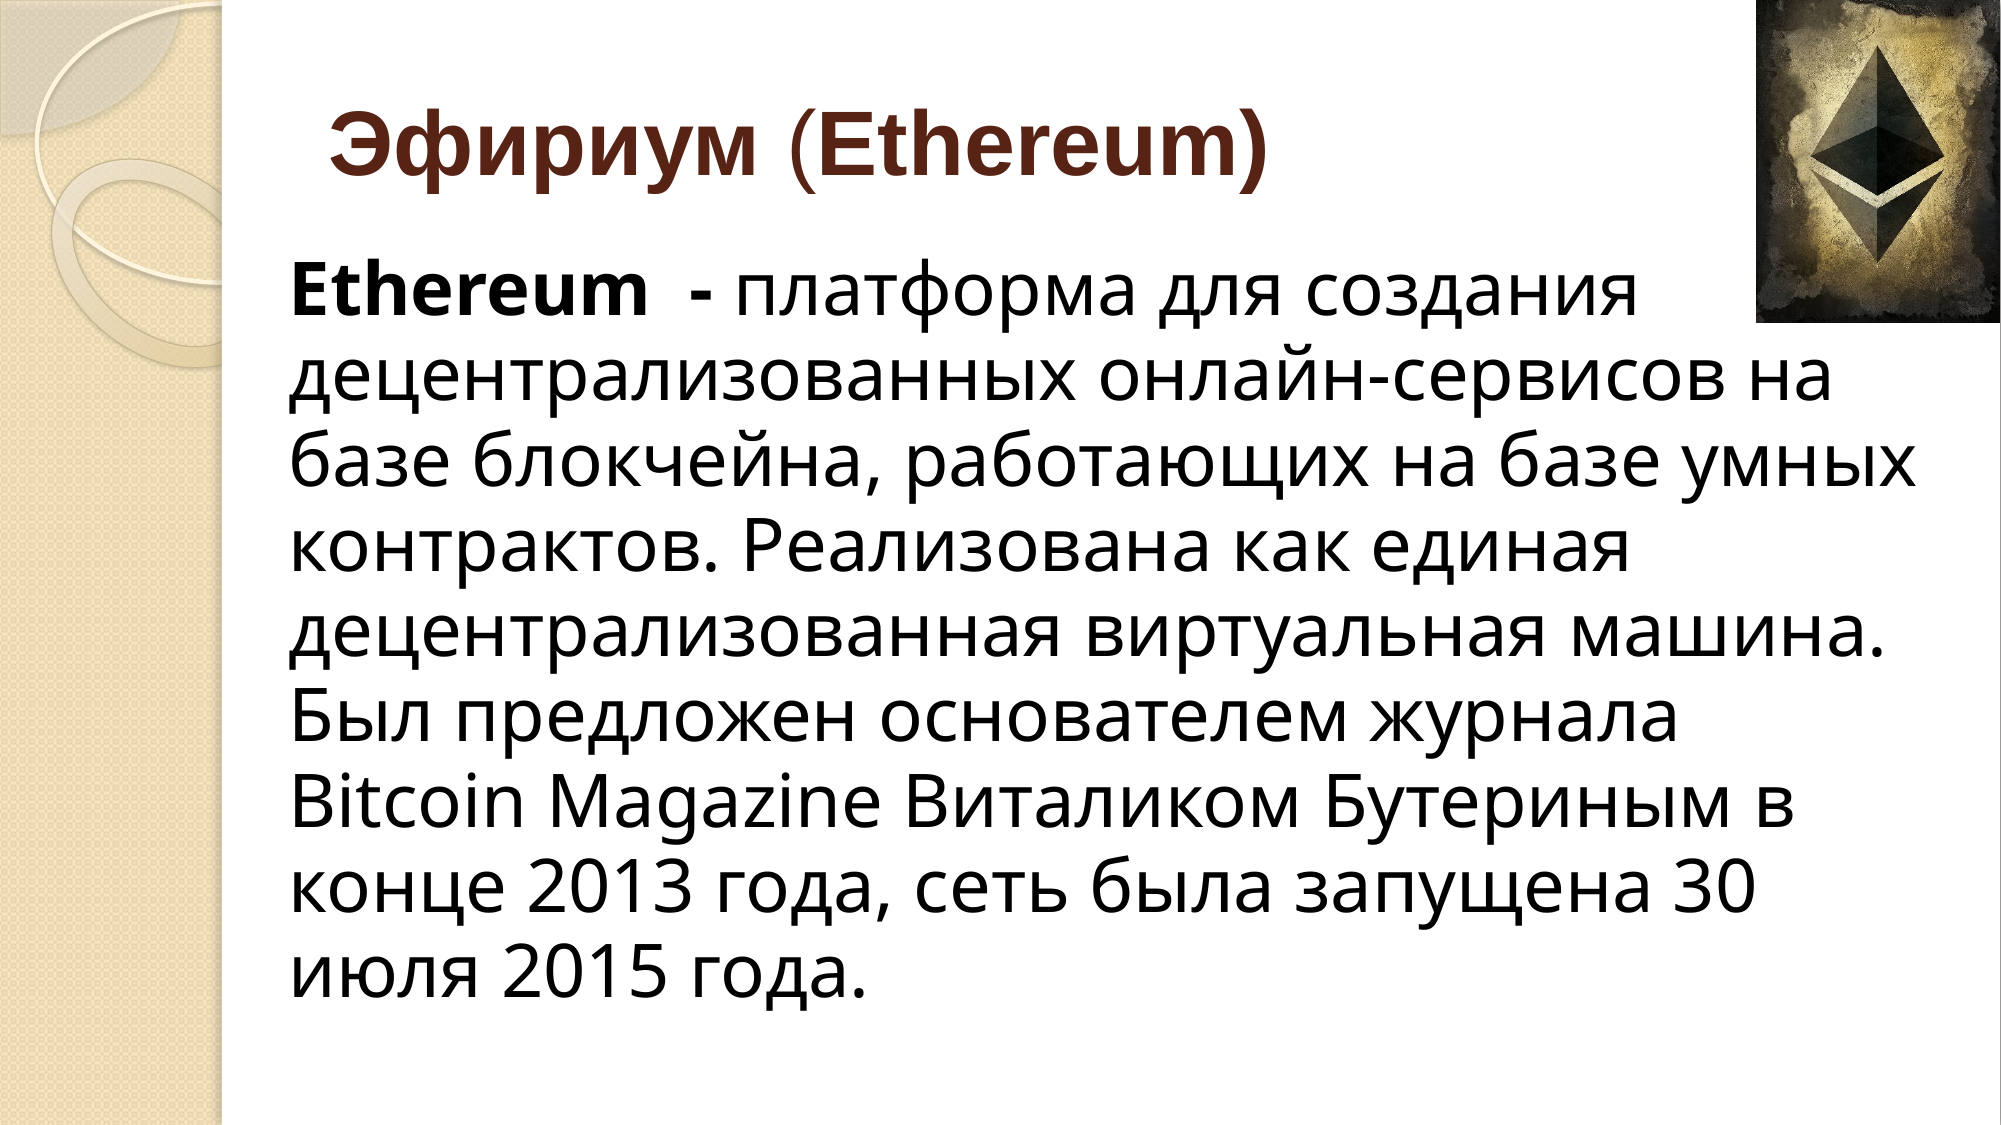

Эфириум (Ethereum)
# Ethereum - платформа для создания децентрализованных онлайн-сервисов на базе блокчейна, работающих на базе умных контрактов. Реализована как единая децентрализованная виртуальная машина. Был предложен основателем журнала Bitcoin Magazine Виталиком Бутериным в конце 2013 года, сеть была запущена 30 июля 2015 года.